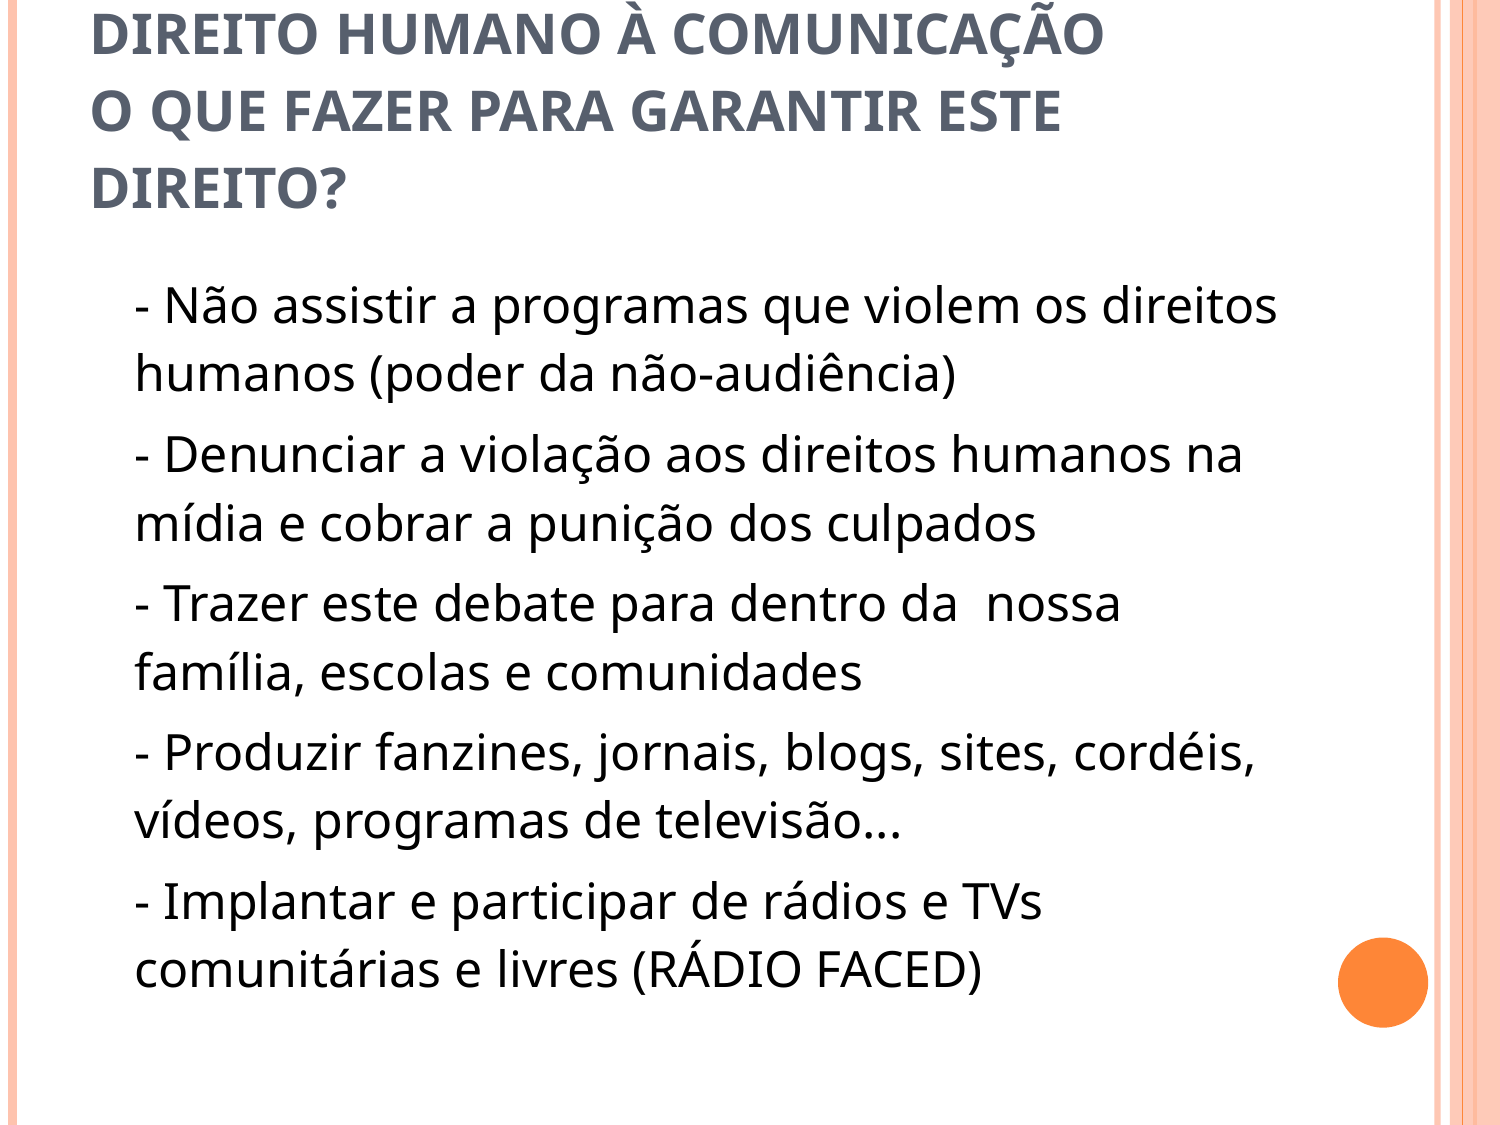

# DIREITO HUMANO À COMUNICAÇÃO O QUE FAZER PARA GARANTIR ESTE DIREITO?
	- Não assistir a programas que violem os direitos humanos (poder da não-audiência)
	- Denunciar a violação aos direitos humanos na mídia e cobrar a punição dos culpados
	- Trazer este debate para dentro da  nossa família, escolas e comunidades
	- Produzir fanzines, jornais, blogs, sites, cordéis, vídeos, programas de televisão...
	- Implantar e participar de rádios e TVs comunitárias e livres (RÁDIO FACED)